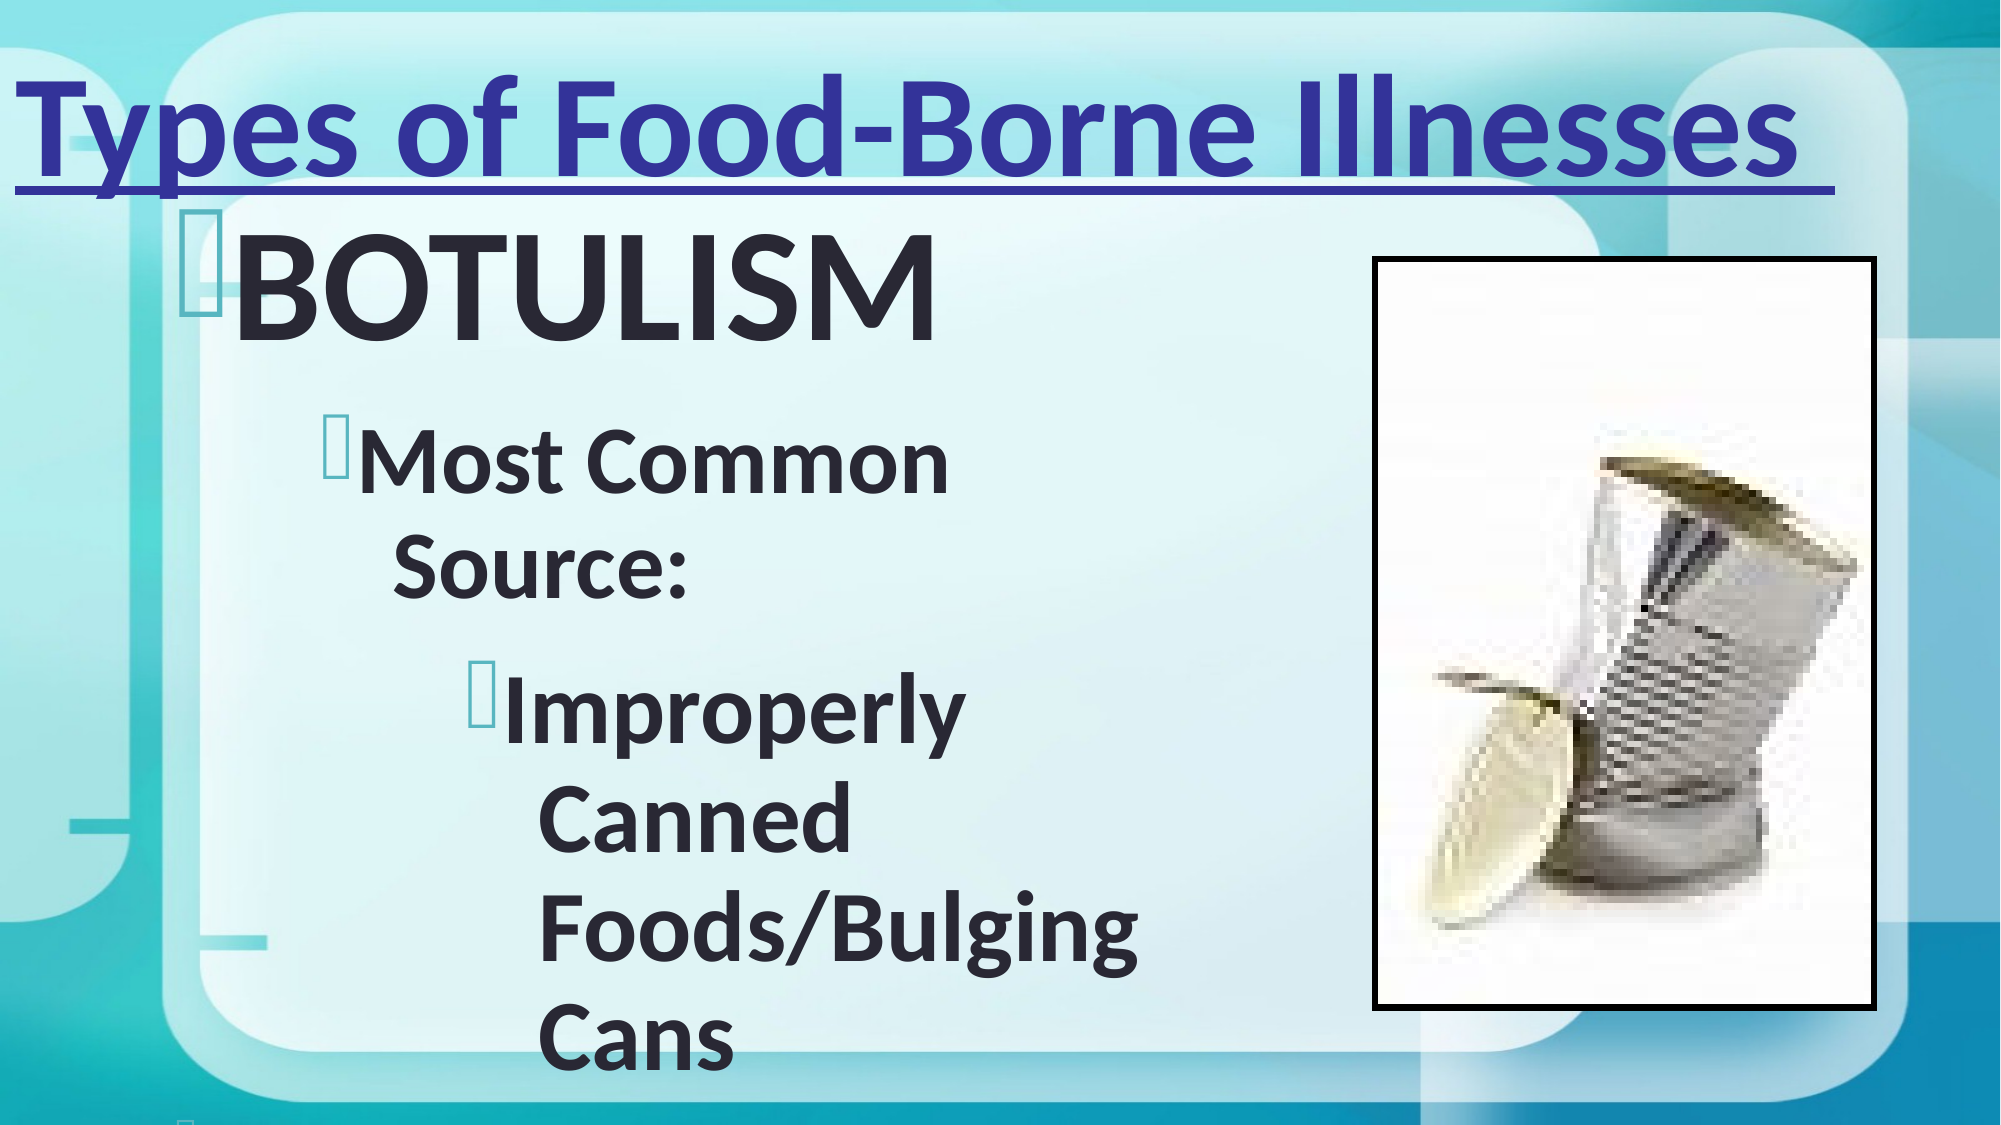

Types of Food-Borne Illnesses
# BOTULISM
Most Common Source:
Improperly Canned Foods/Bulging Cans